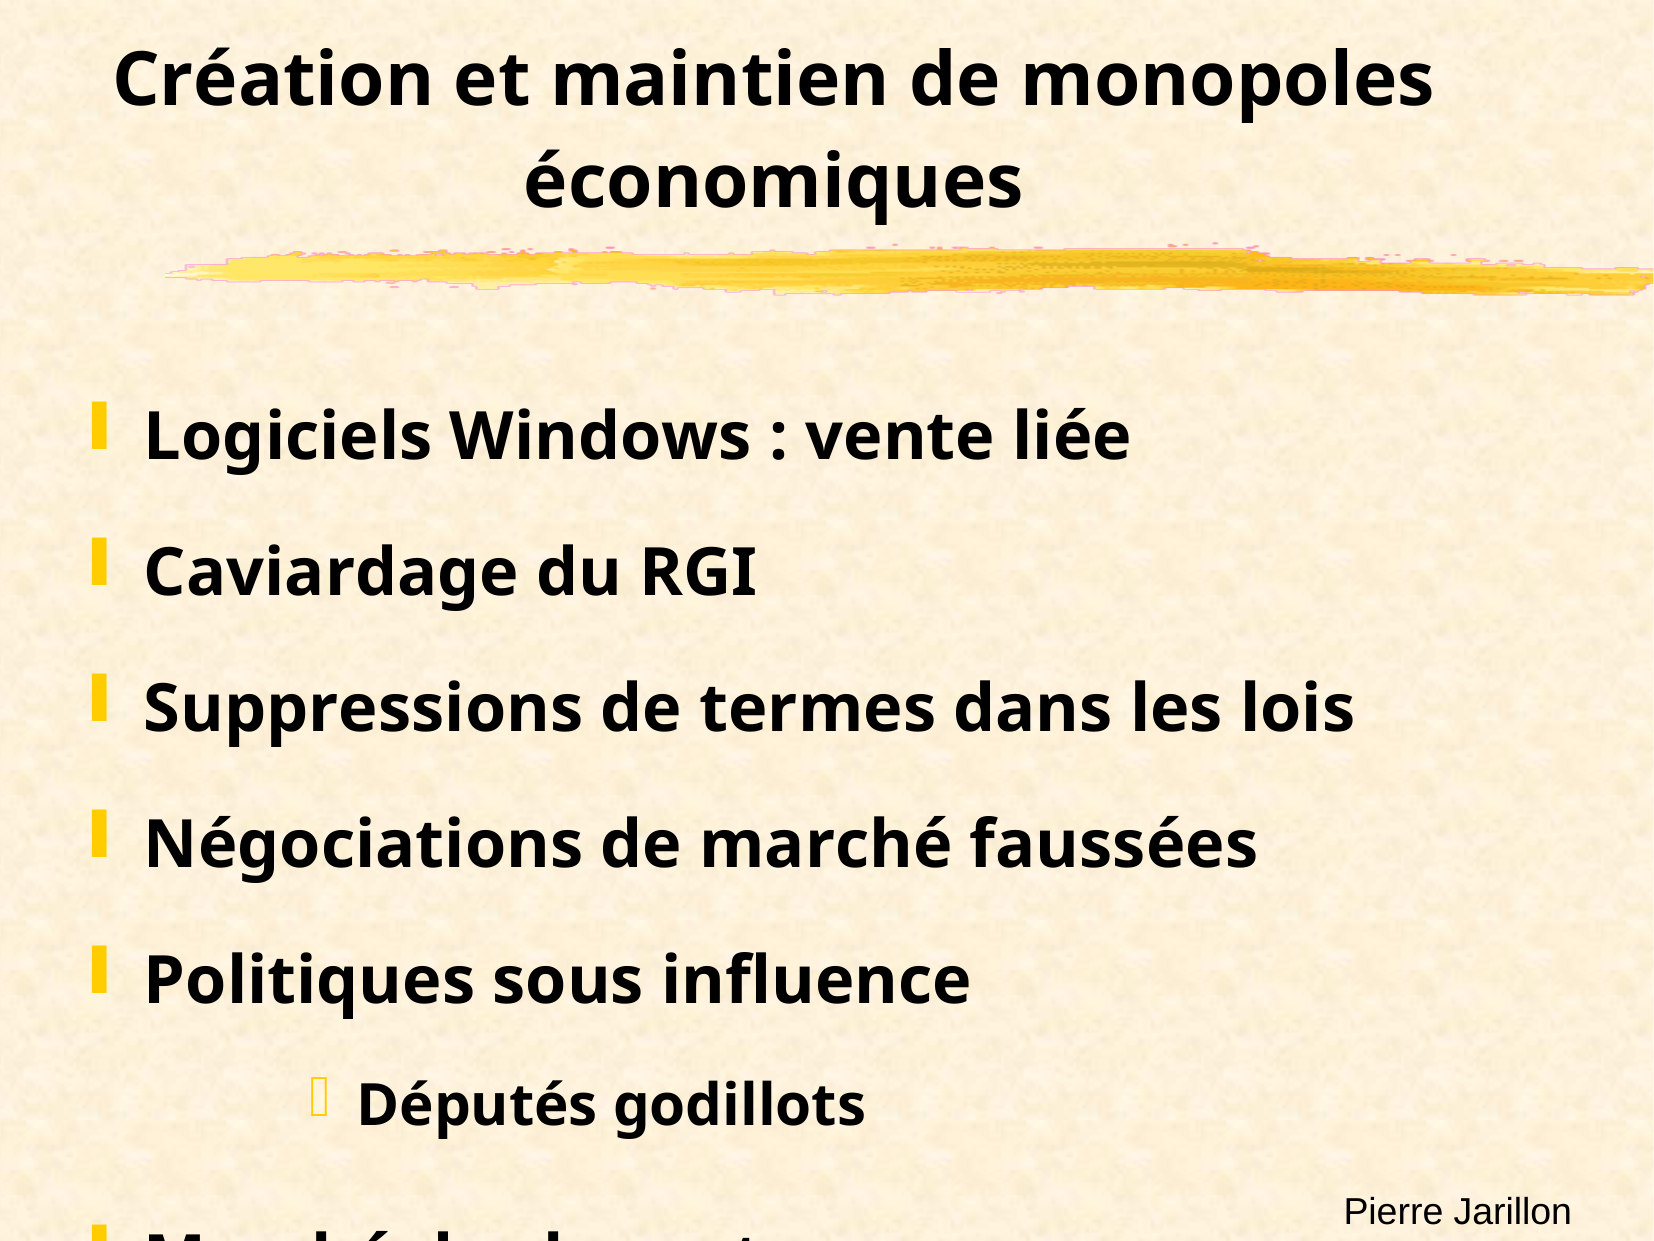

# Création et maintien de monopoles économiques
Logiciels Windows : vente liée
Caviardage du RGI
Suppressions de termes dans les lois
Négociations de marché faussées
Politiques sous influence
Députés godillots
Marché des brevets